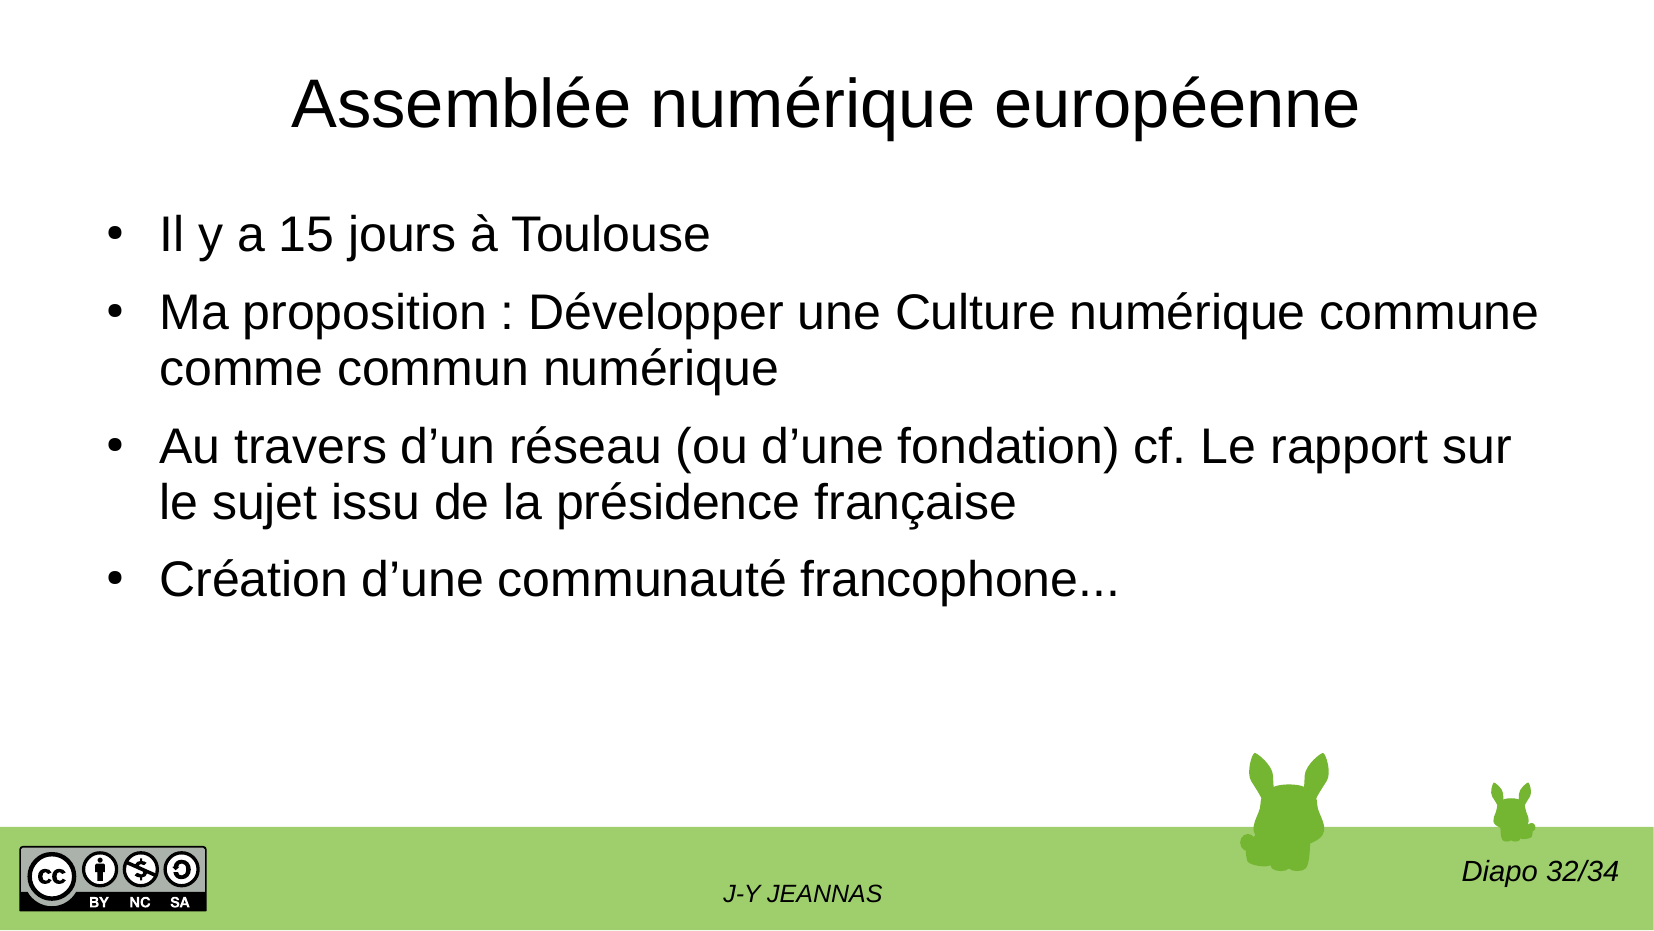

# Assemblée numérique européenne
Il y a 15 jours à Toulouse
Ma proposition : Développer une Culture numérique commune comme commun numérique
Au travers d’un réseau (ou d’une fondation) cf. Le rapport sur le sujet issu de la présidence française
Création d’une communauté francophone...